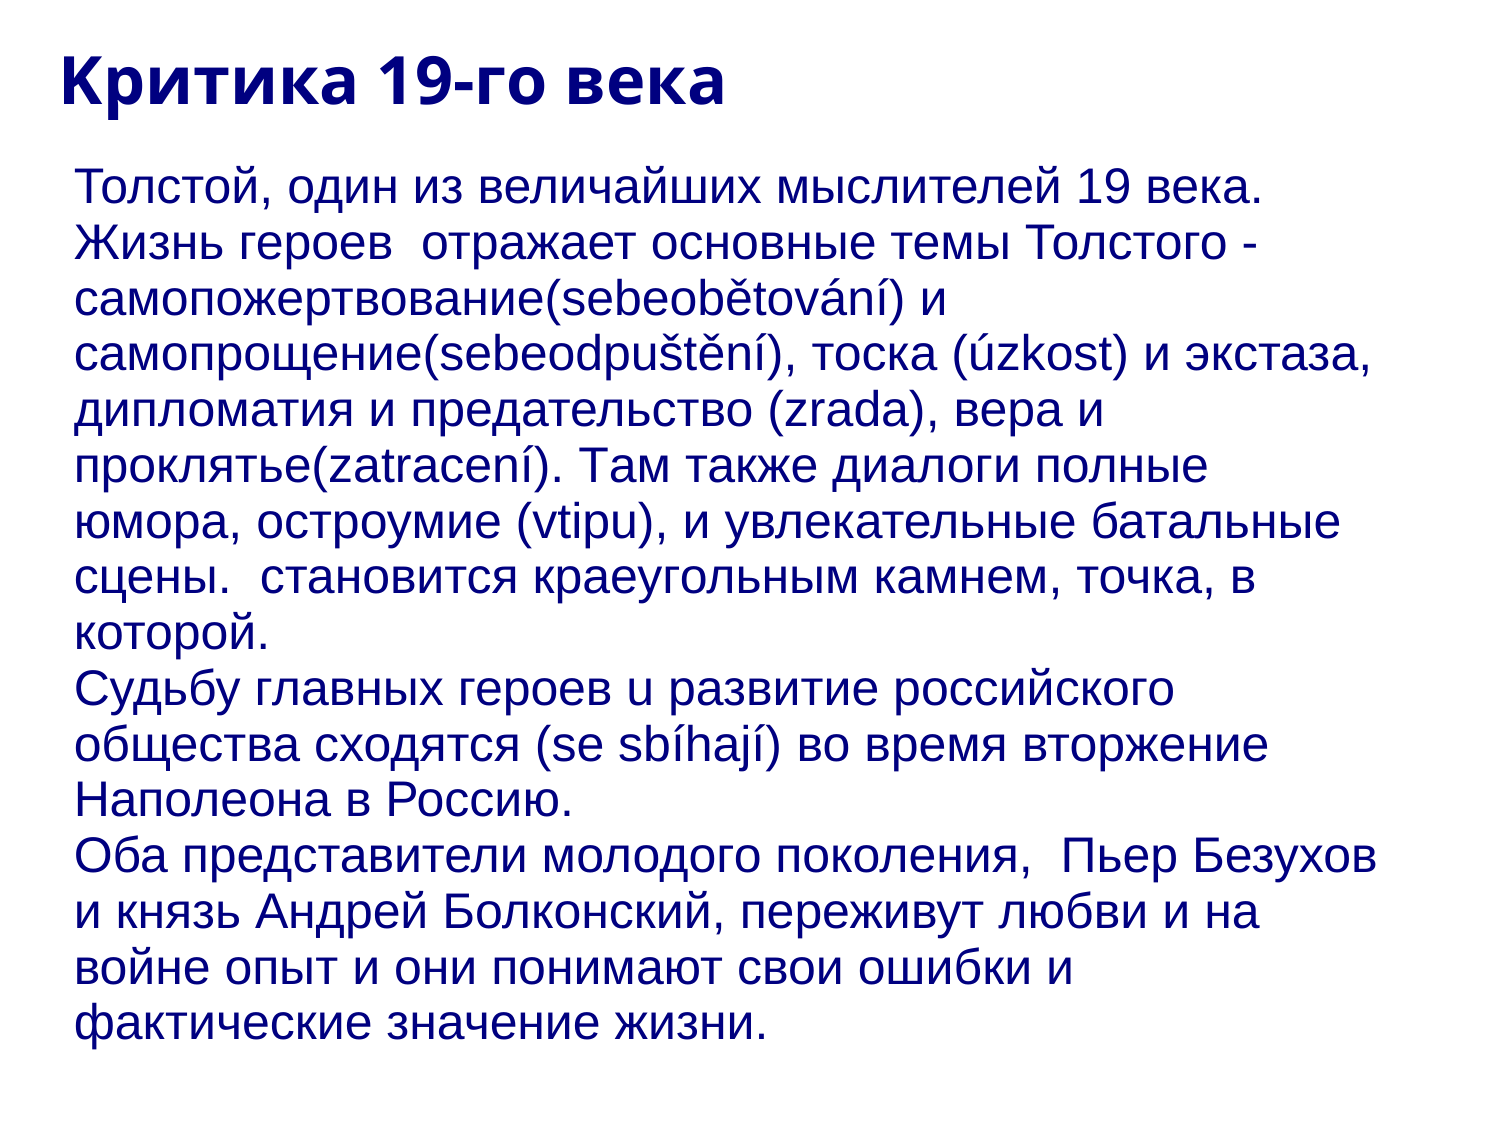

# Kpитика 19-го века
Толстой, один из величайших мыслителей 19 века. Жизнь героeв отражает основные темы Толстого - самопожертвование(sebeobětování) и самопрощение(sebeodpuštění), тоска (úzkost) и экстазa, дипломатия и предательство (zrada), вера и проклятье(zatracení). Tам также диалоги полные юмора, остроумие (vtipu), и увлекательные батальные сцены. становится краеугольным камнем, точка, в которой.
Cудьбу главных героев u развитие российского общества сходятся (se sbíhají) во время вторжение Наполеона в Россию.
Оба представители молодого поколения, Пьер Безухов и князь Андрей Болконский, переживут любви и на войне опыт и они понимают свои ошибки и фактические значение жизни.